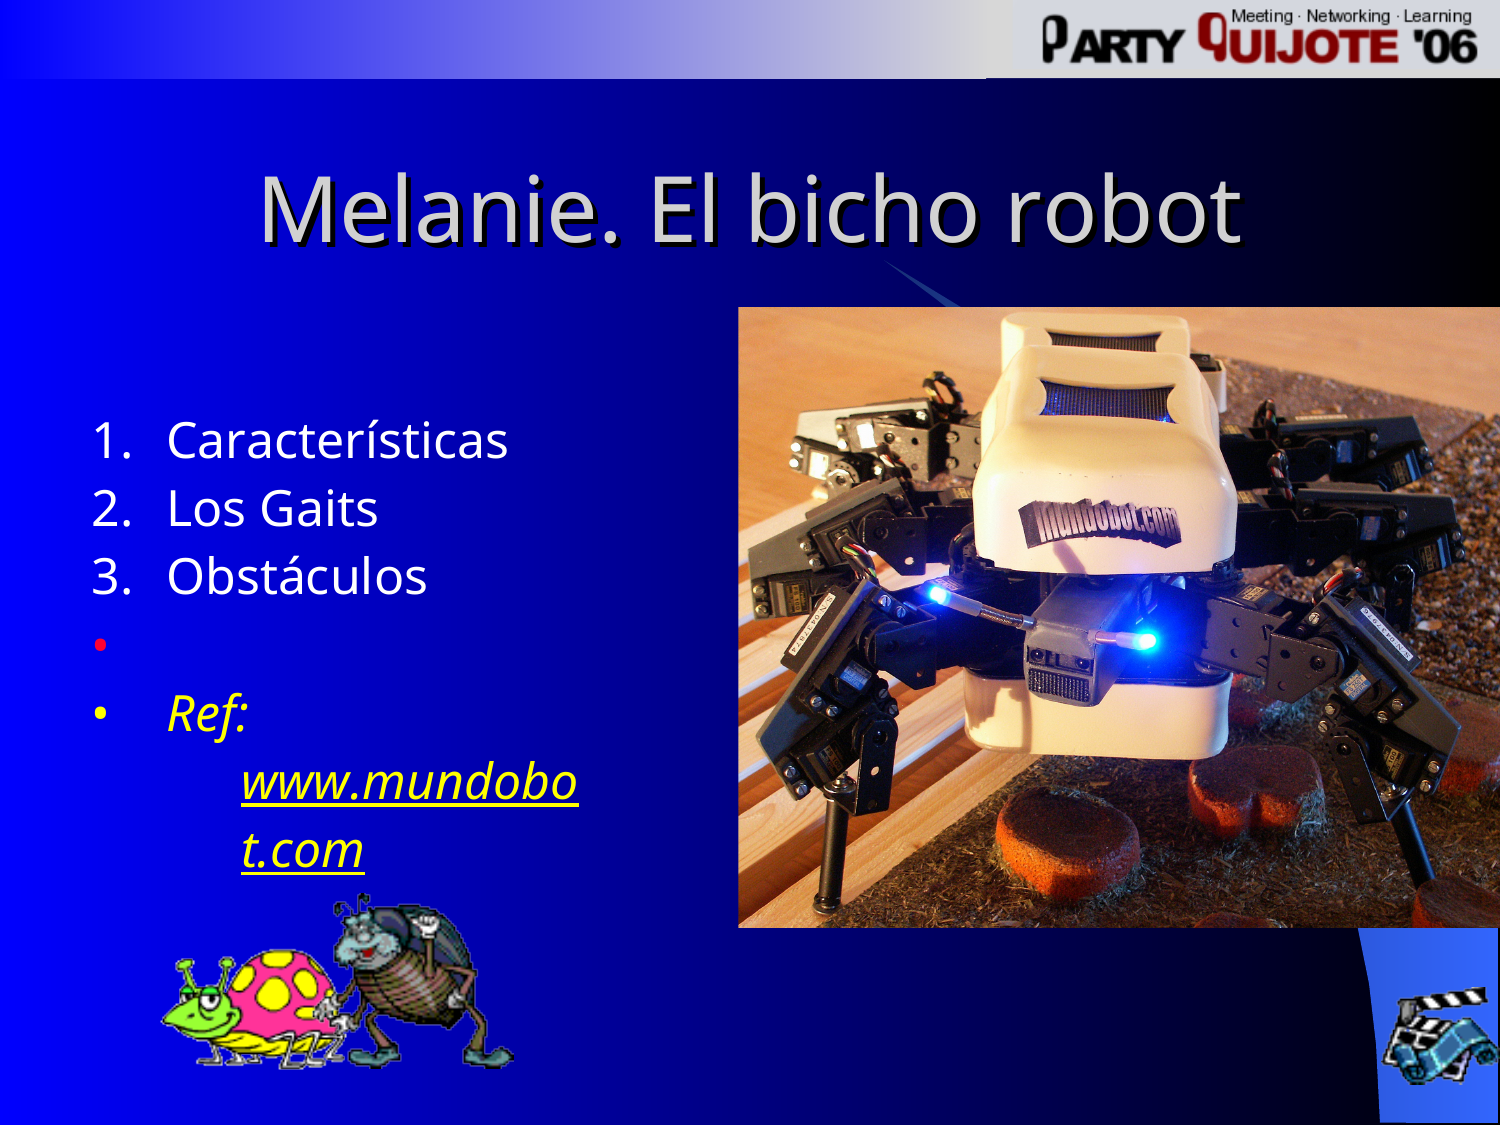

# Melanie. El bicho robot
Características
Los Gaits
Obstáculos
Ref: www.mundobot.com